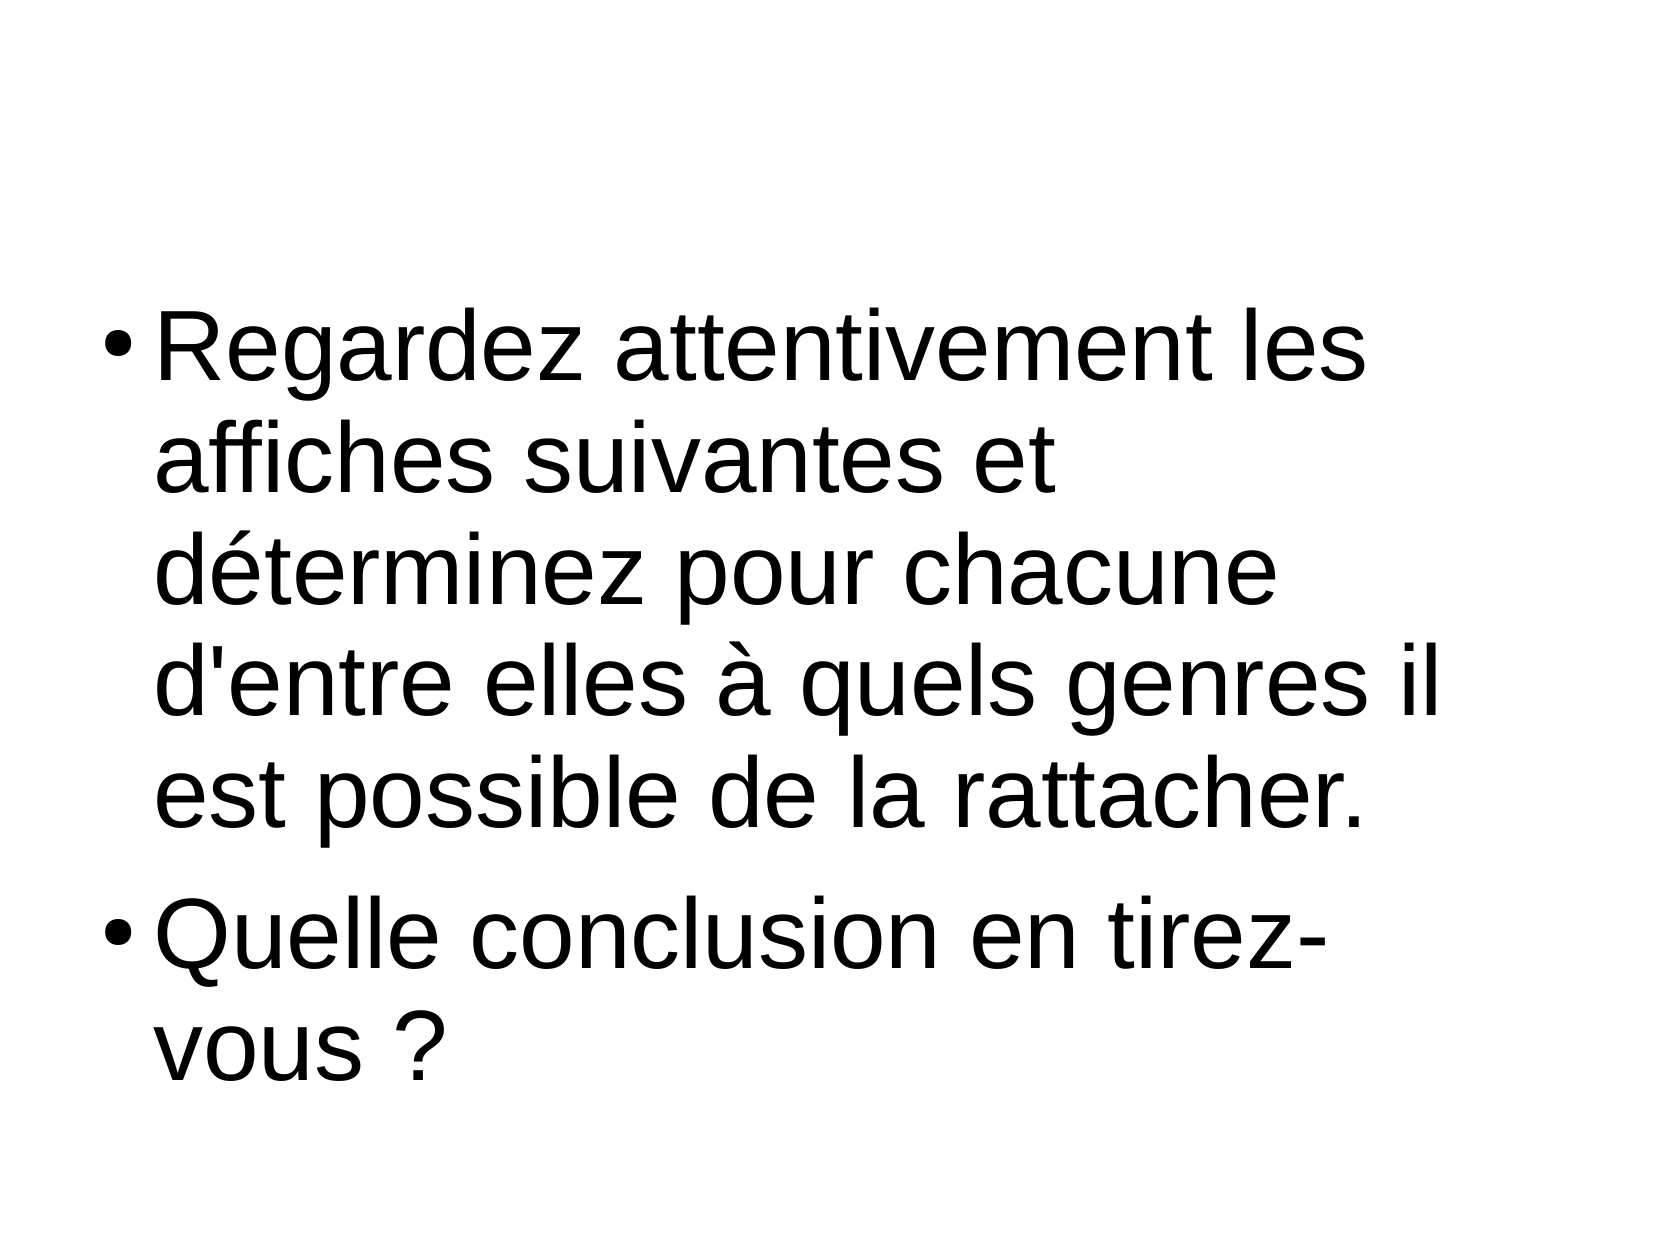

#
Regardez attentivement les affiches suivantes et déterminez pour chacune d'entre elles à quels genres il est possible de la rattacher.
Quelle conclusion en tirez-vous ?